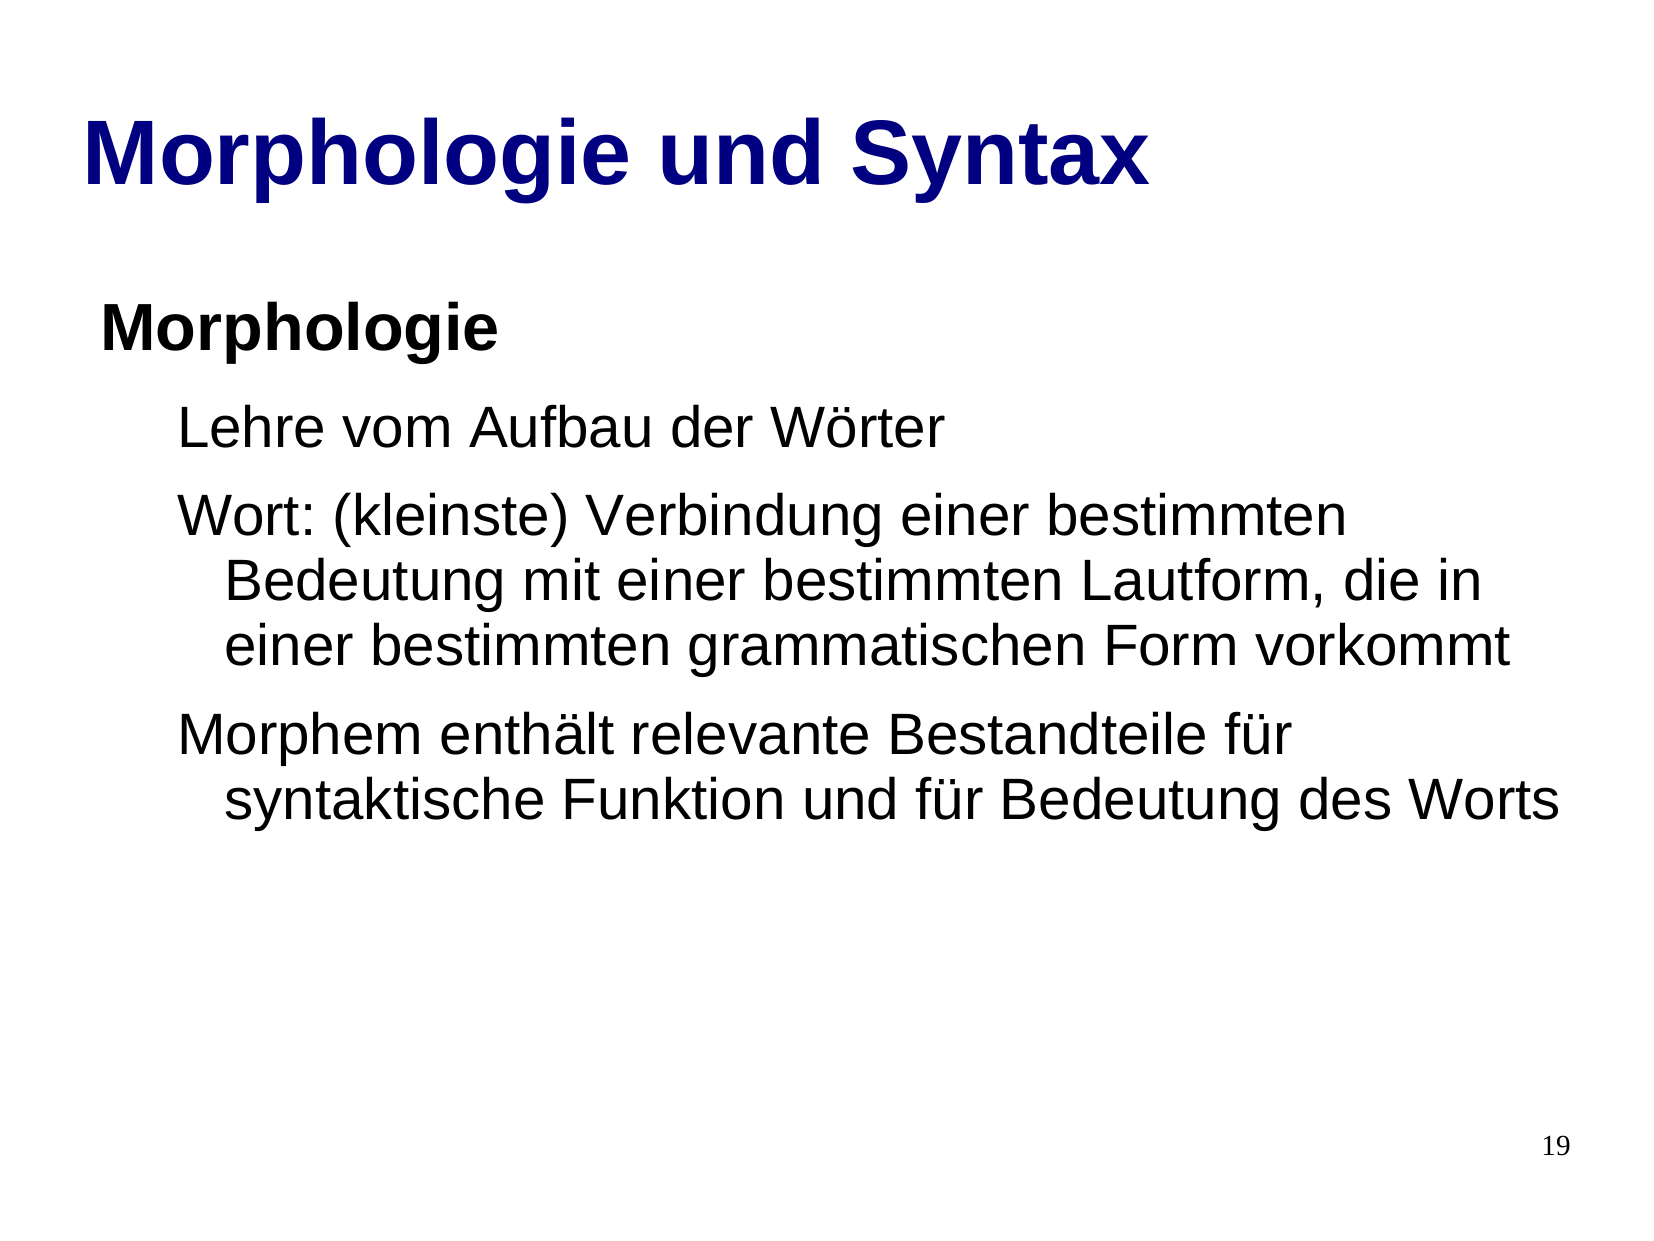

# Morphologie und Syntax
Morphologie
Lehre vom Aufbau der Wörter
Wort: (kleinste) Verbindung einer bestimmten Bedeutung mit einer bestimmten Lautform, die in einer bestimmten grammatischen Form vorkommt
Morphem enthält relevante Bestandteile für syntaktische Funktion und für Bedeutung des Worts
19